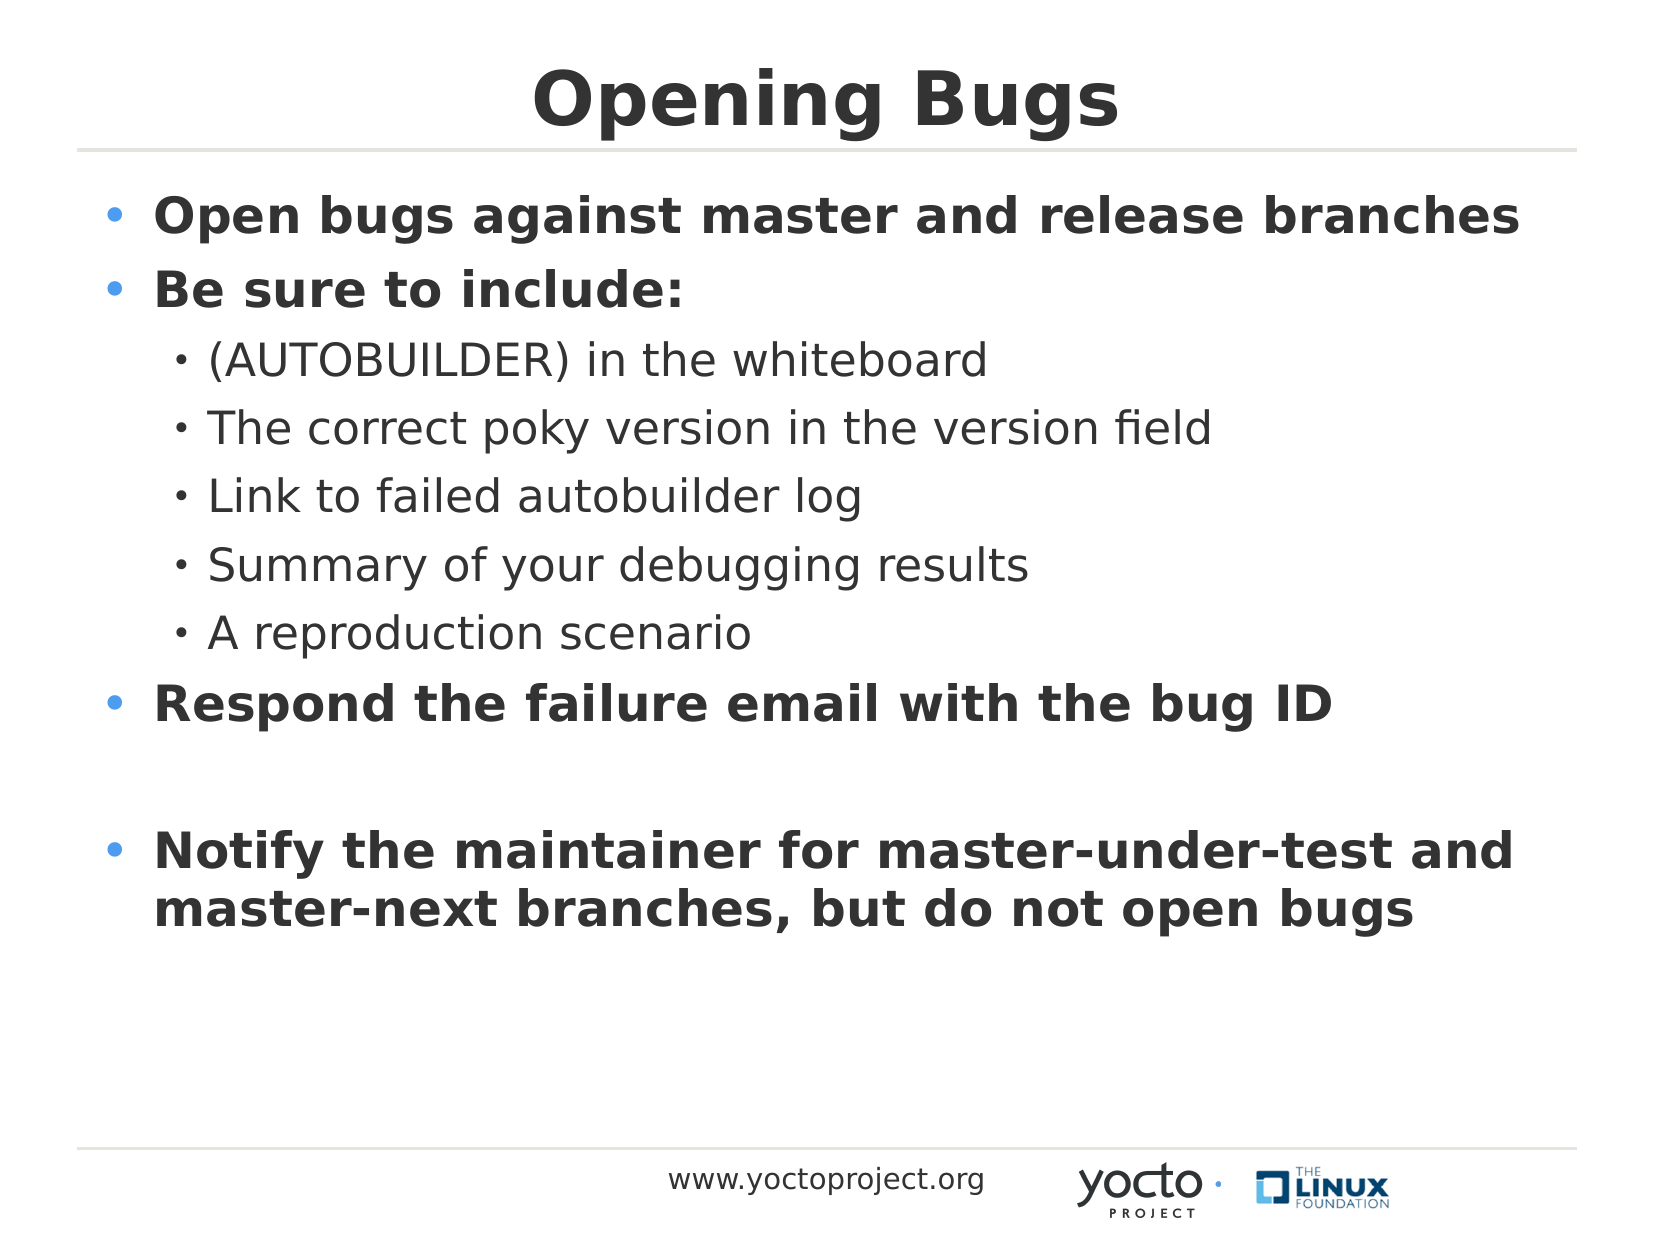

# Opening Bugs
Open bugs against master and release branches
Be sure to include:
(AUTOBUILDER) in the whiteboard
The correct poky version in the version field
Link to failed autobuilder log
Summary of your debugging results
A reproduction scenario
Respond the failure email with the bug ID
Notify the maintainer for master-under-test and master-next branches, but do not open bugs